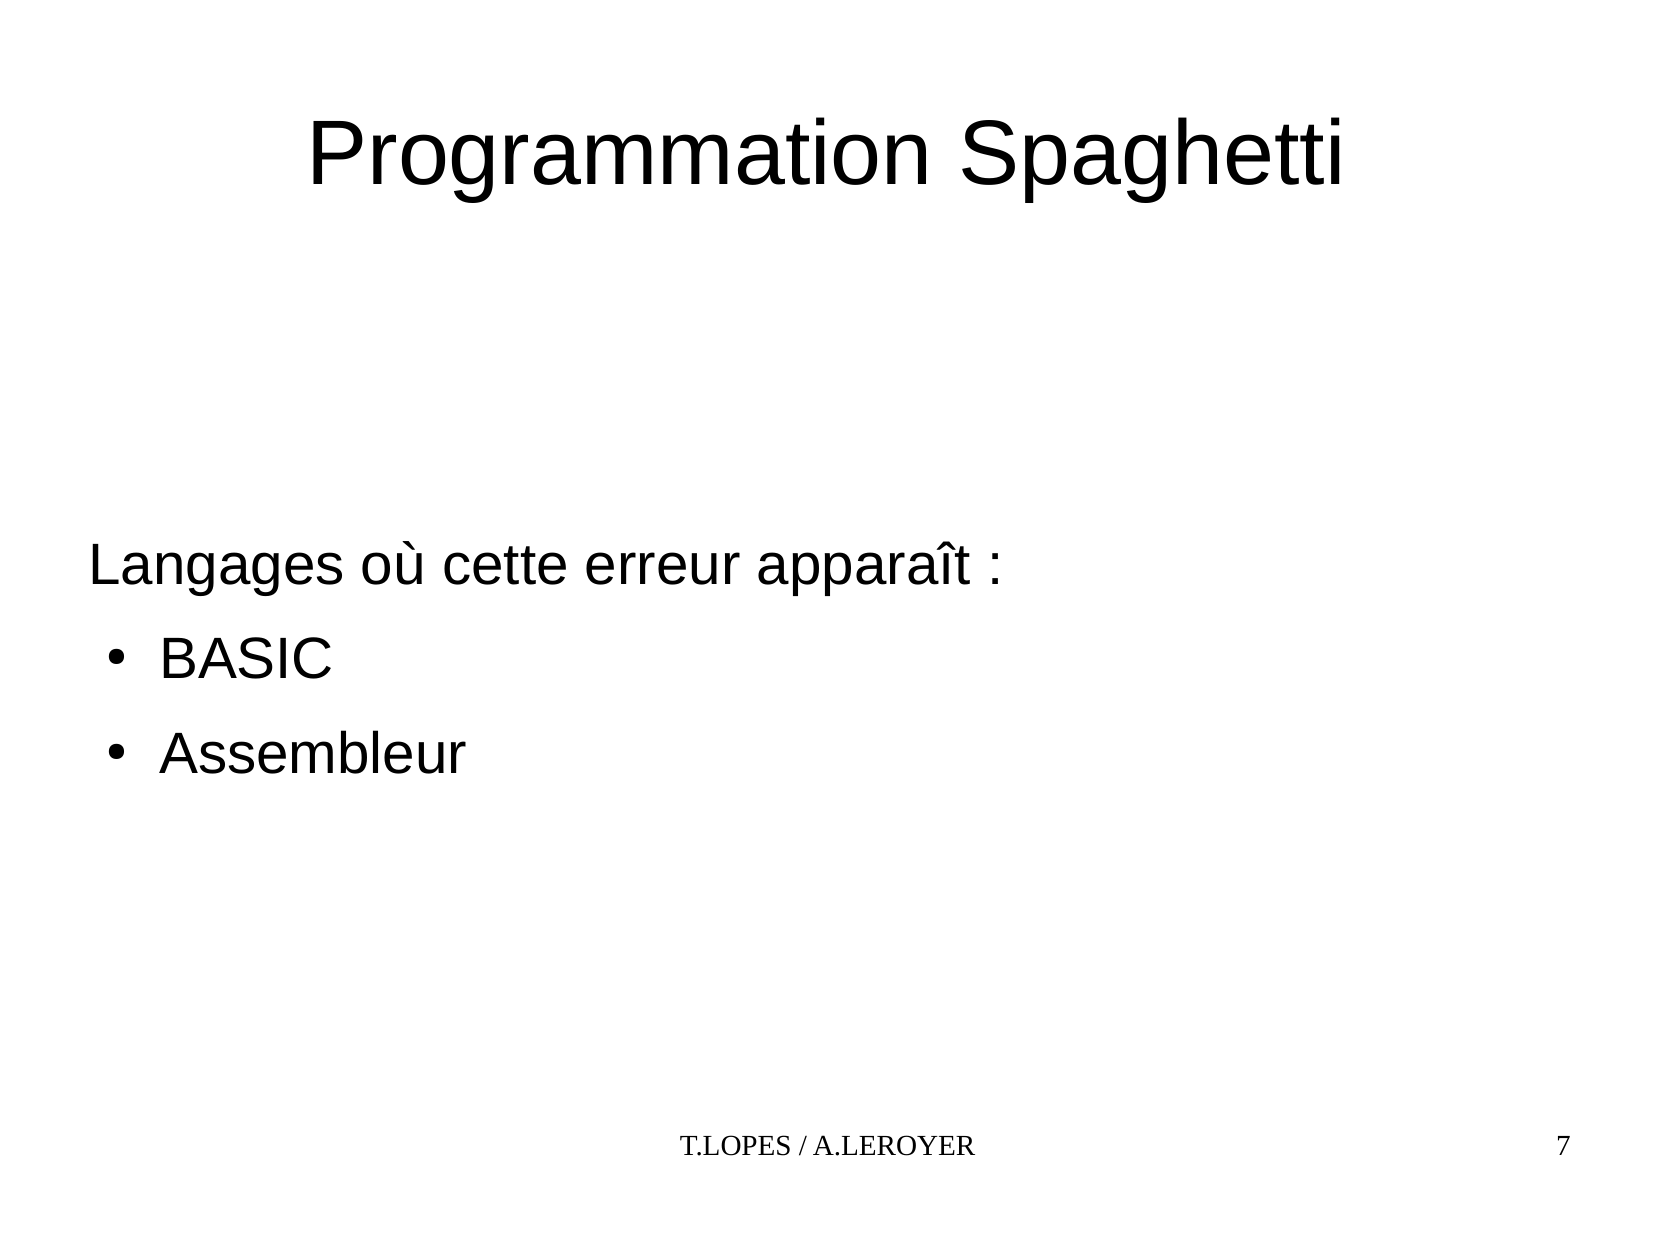

# Programmation Spaghetti
Langages où cette erreur apparaît :
BASIC
Assembleur
T.LOPES / A.LEROYER
7